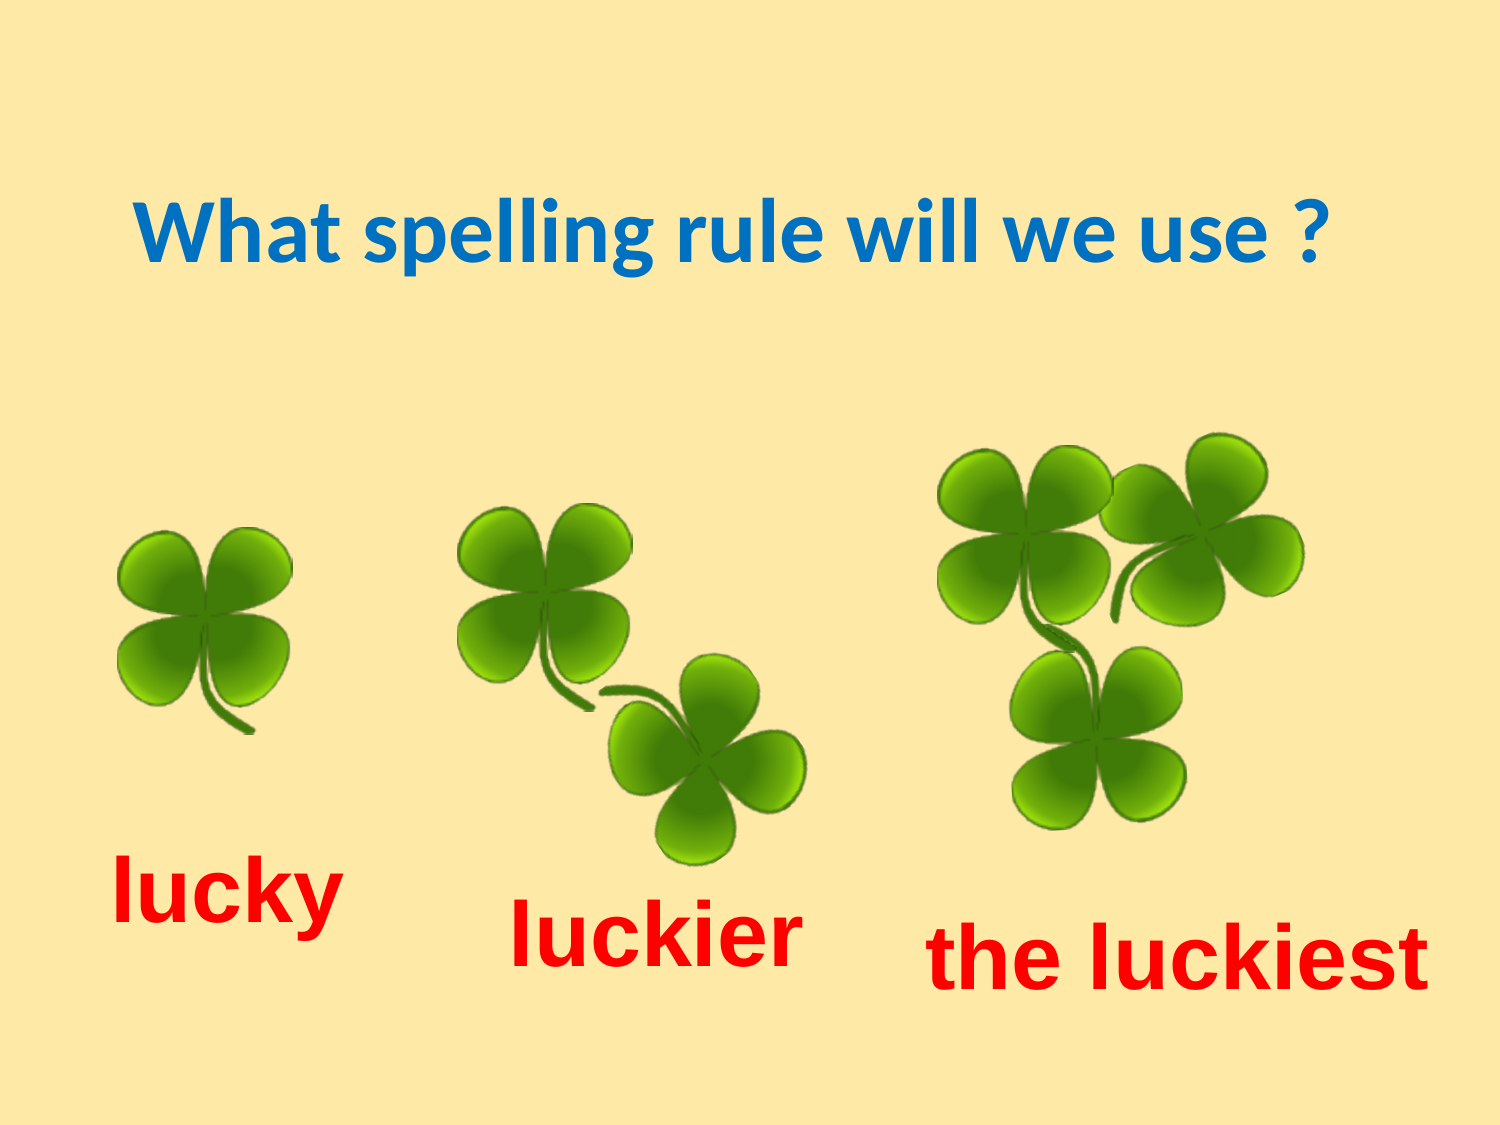

# What spelling rule will we use ?
lucky
luckier
the luckiest